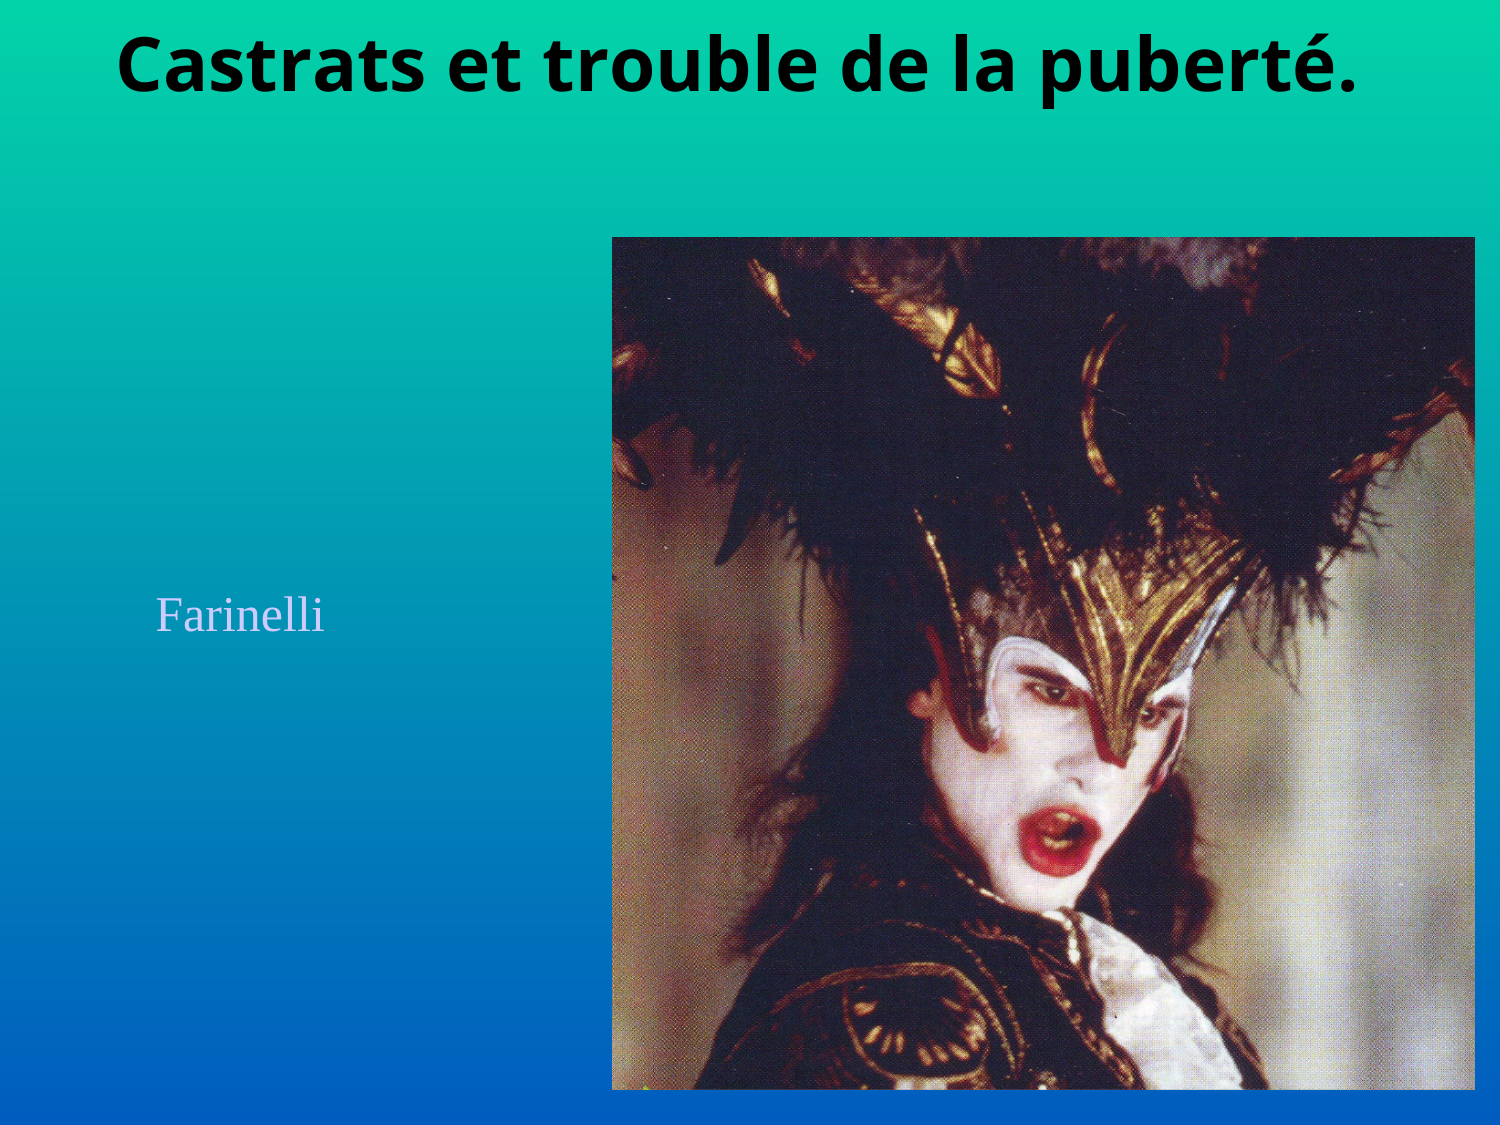

# Castrats et trouble de la puberté.
Farinelli